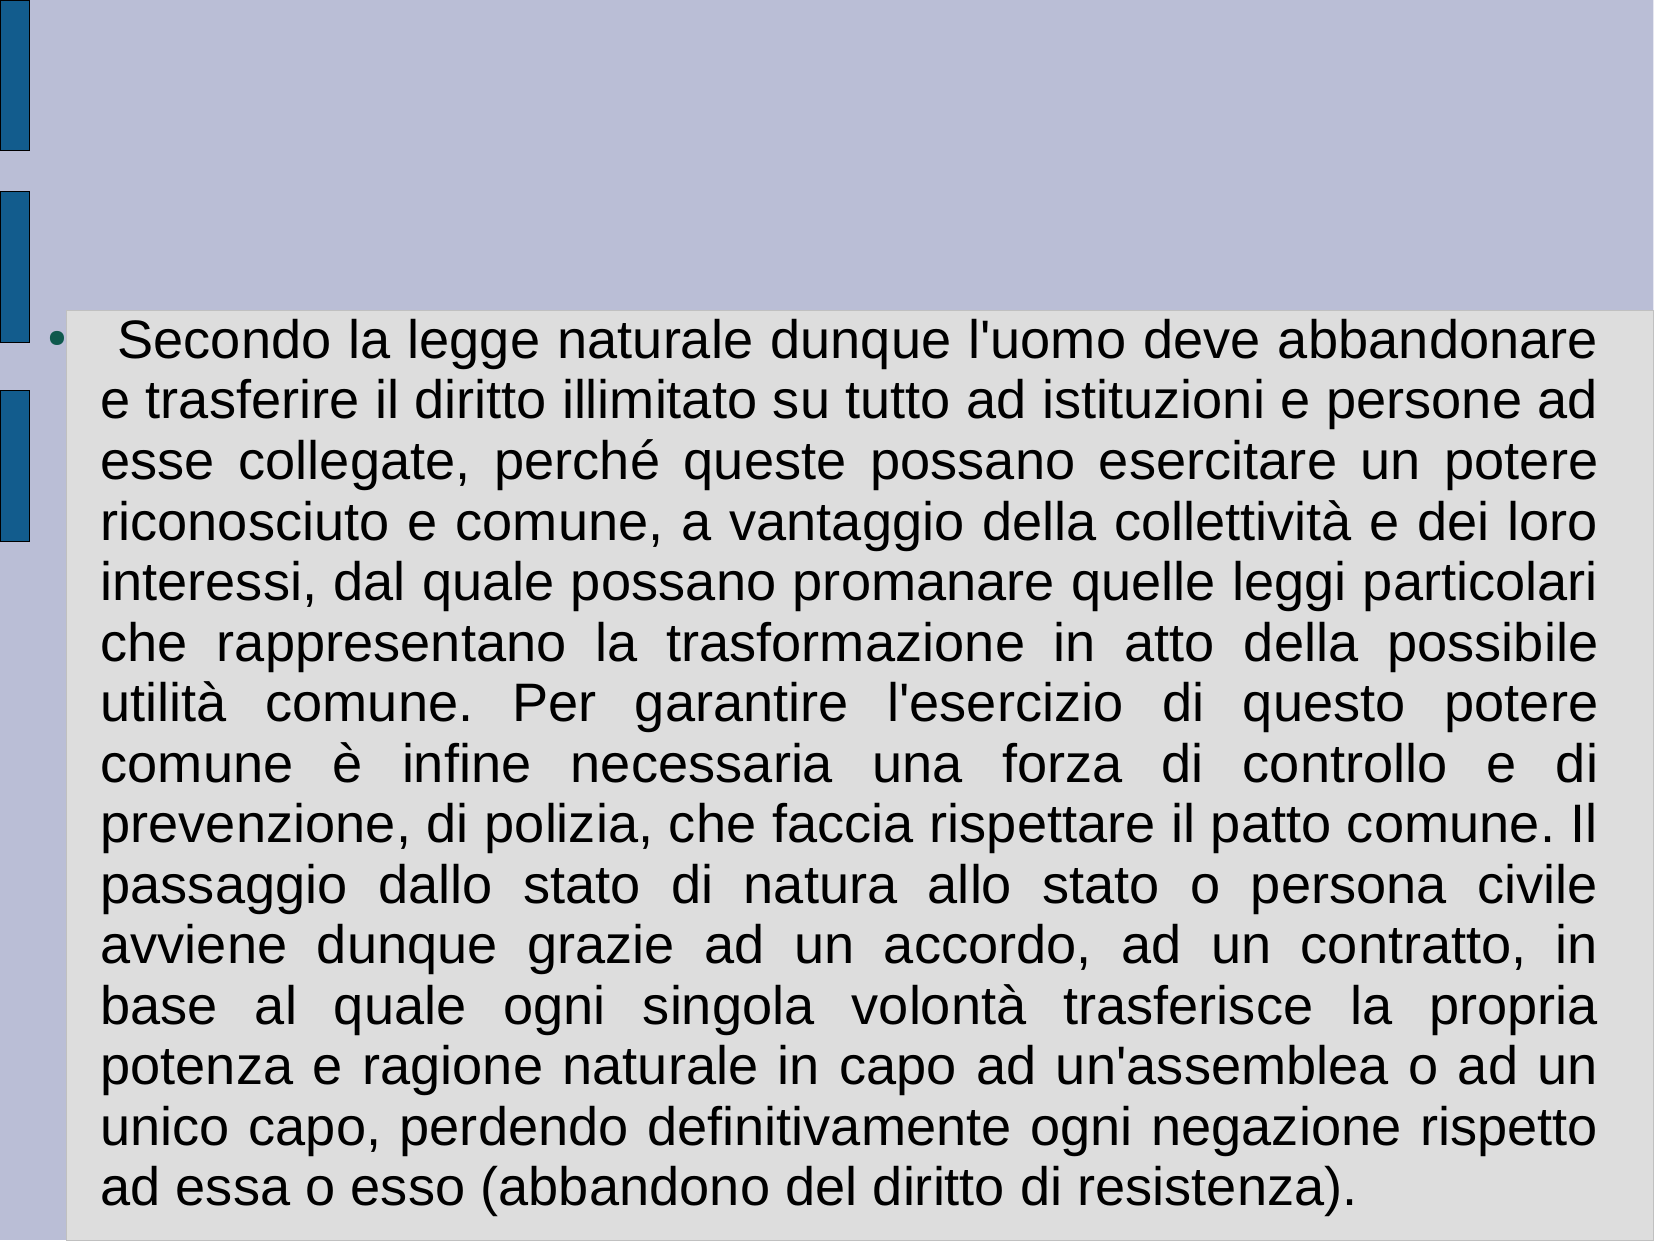

#
 Secondo la legge naturale dunque l'uomo deve abbandonare e trasferire il diritto illimitato su tutto ad istituzioni e persone ad esse collegate, perché queste possano esercitare un potere riconosciuto e comune, a vantaggio della collettività e dei loro interessi, dal quale possano promanare quelle leggi particolari che rappresentano la trasformazione in atto della possibile utilità comune. Per garantire l'esercizio di questo potere comune è infine necessaria una forza di controllo e di prevenzione, di polizia, che faccia rispettare il patto comune. Il passaggio dallo stato di natura allo stato o persona civile avviene dunque grazie ad un accordo, ad un contratto, in base al quale ogni singola volontà trasferisce la propria potenza e ragione naturale in capo ad un'assemblea o ad un unico capo, perdendo definitivamente ogni negazione rispetto ad essa o esso (abbandono del diritto di resistenza).